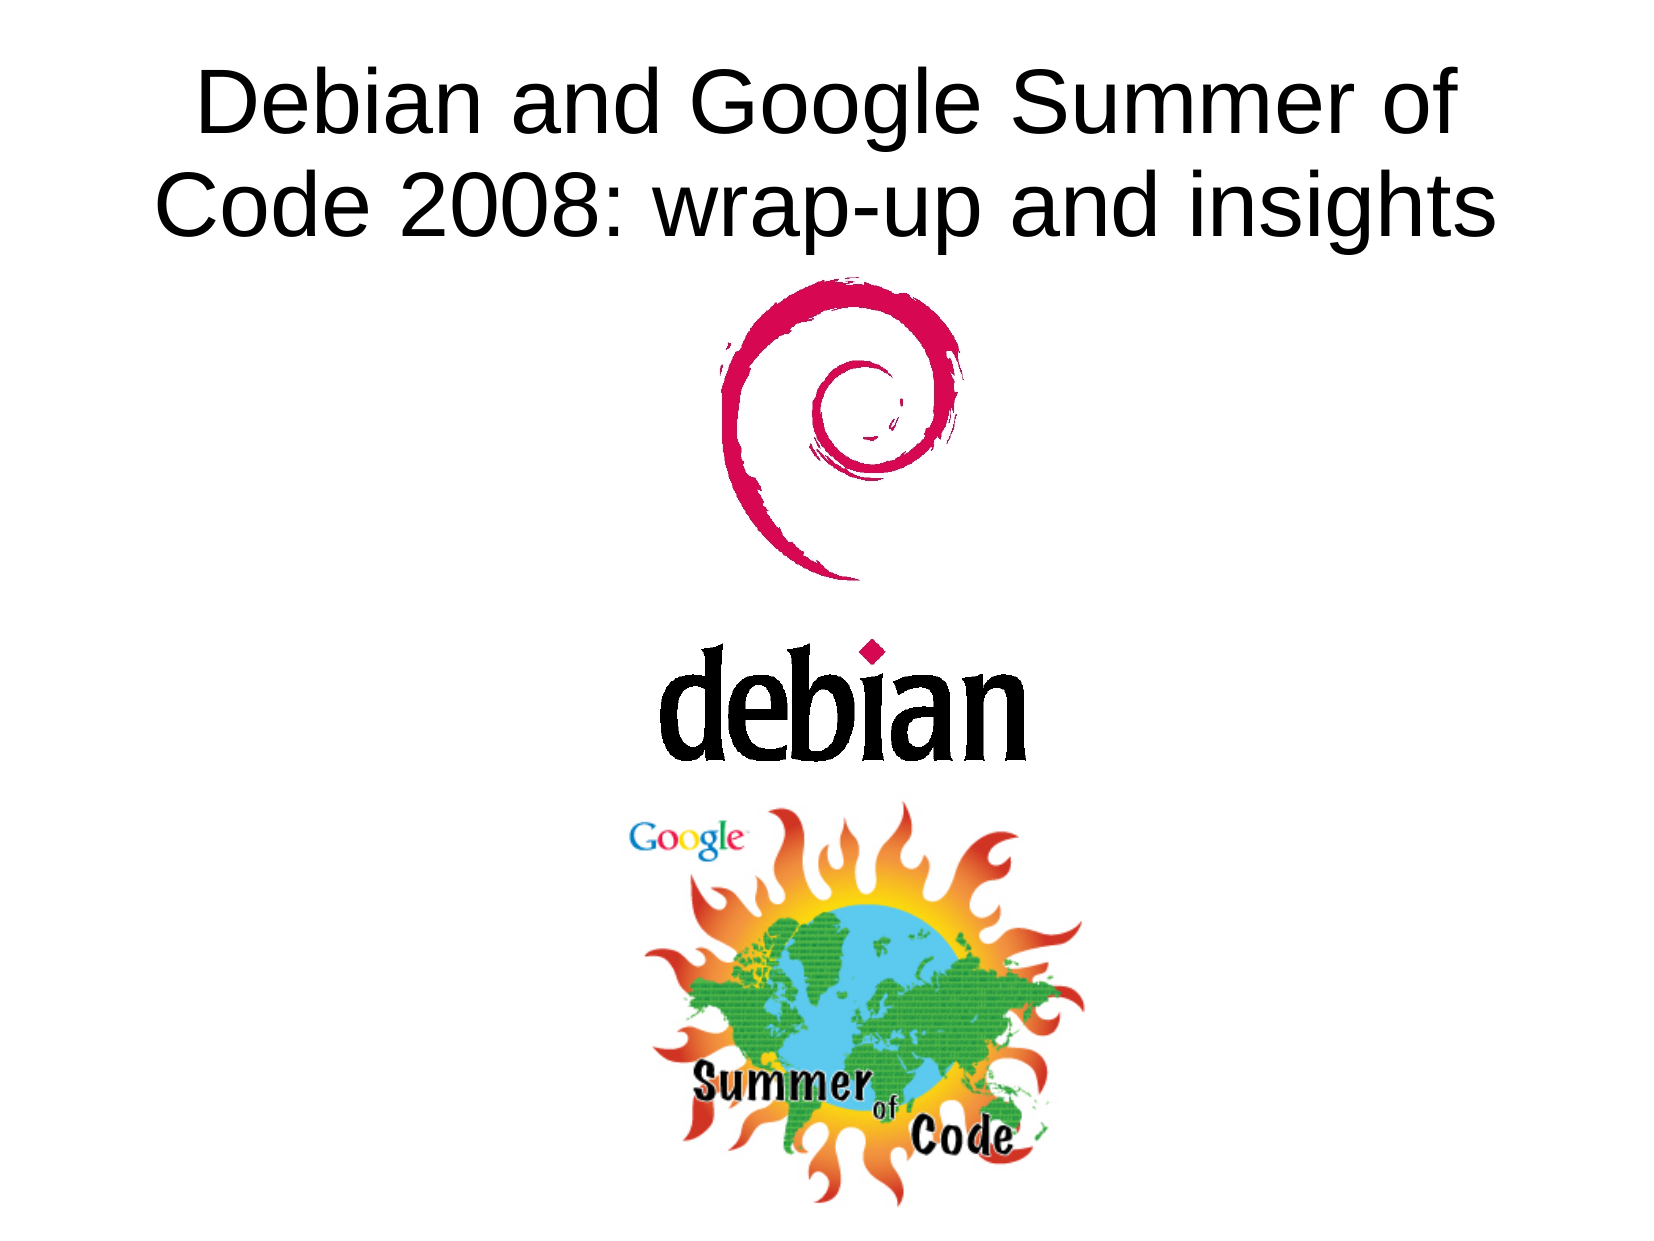

# Debian and Google Summer of Code 2008: wrap-up and insights